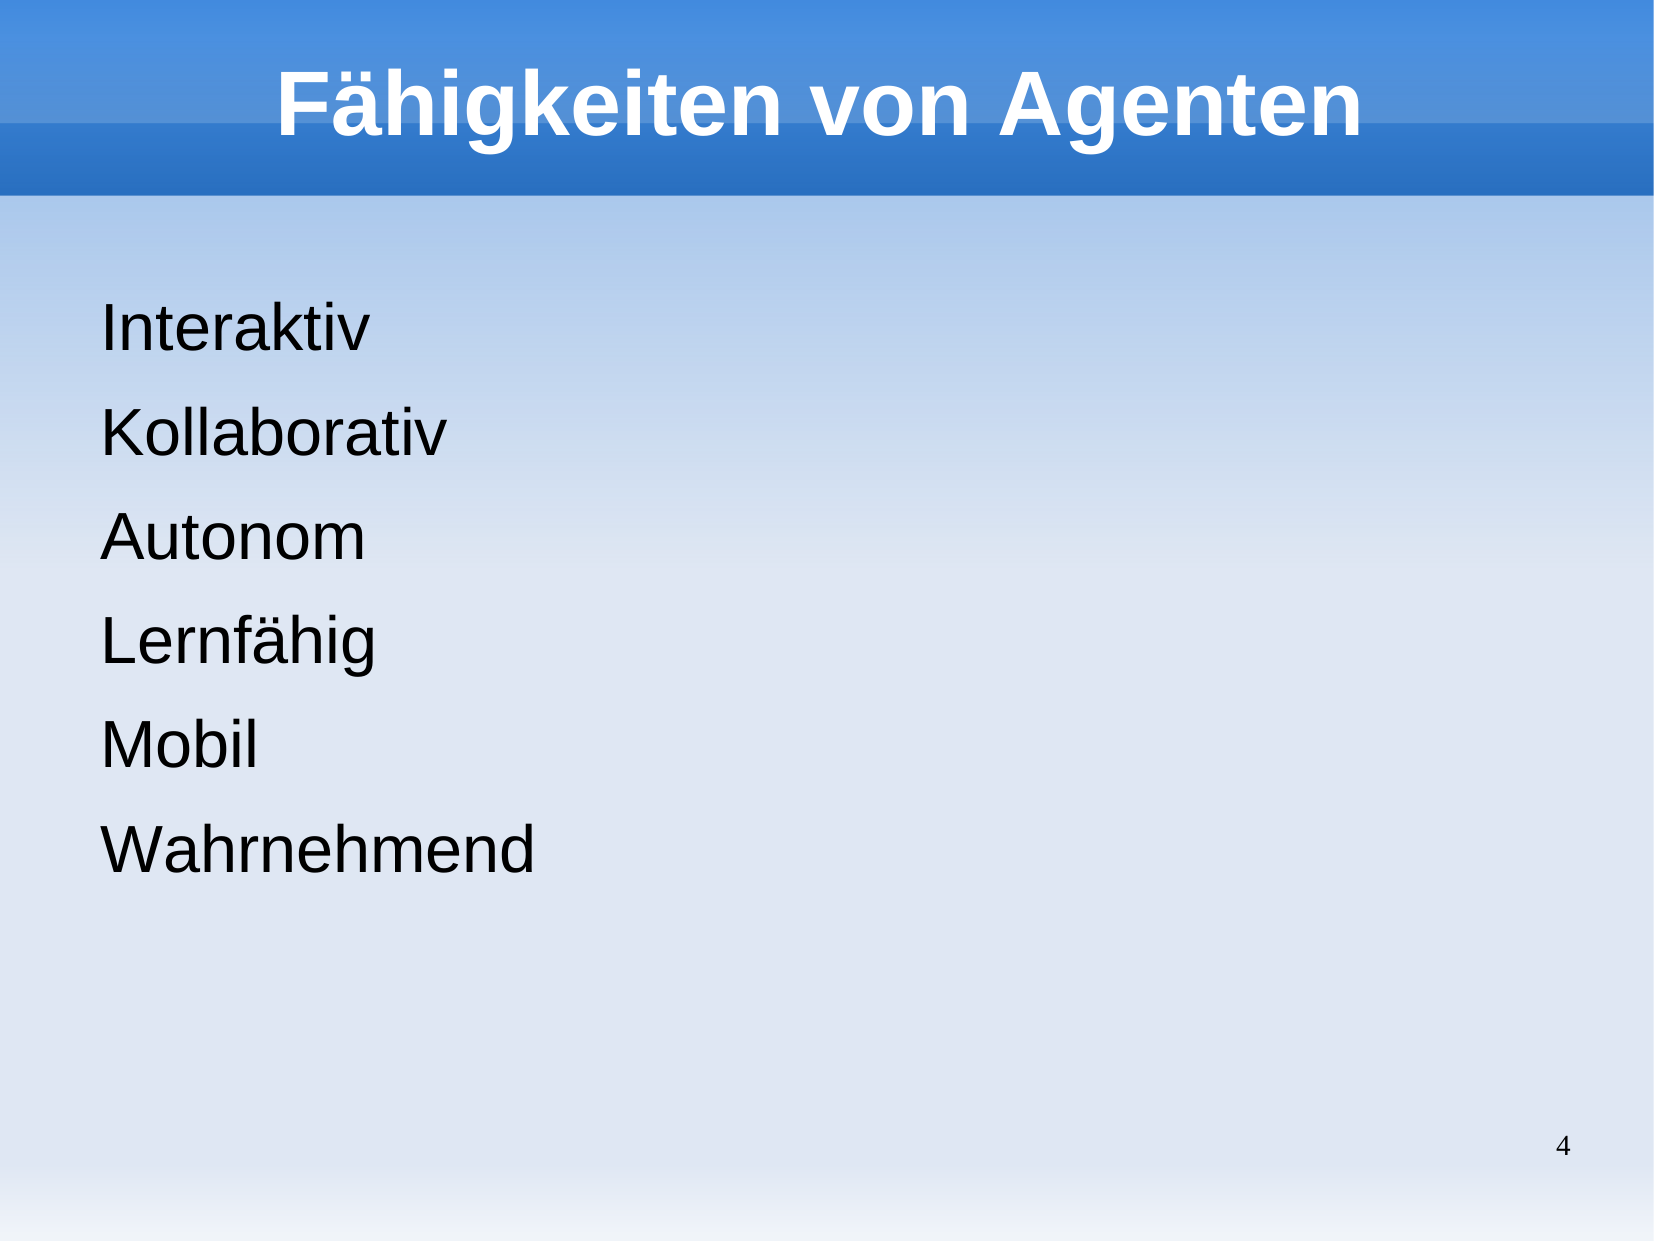

# Fähigkeiten von Agenten
Interaktiv
Kollaborativ
Autonom
Lernfähig
Mobil
Wahrnehmend
4